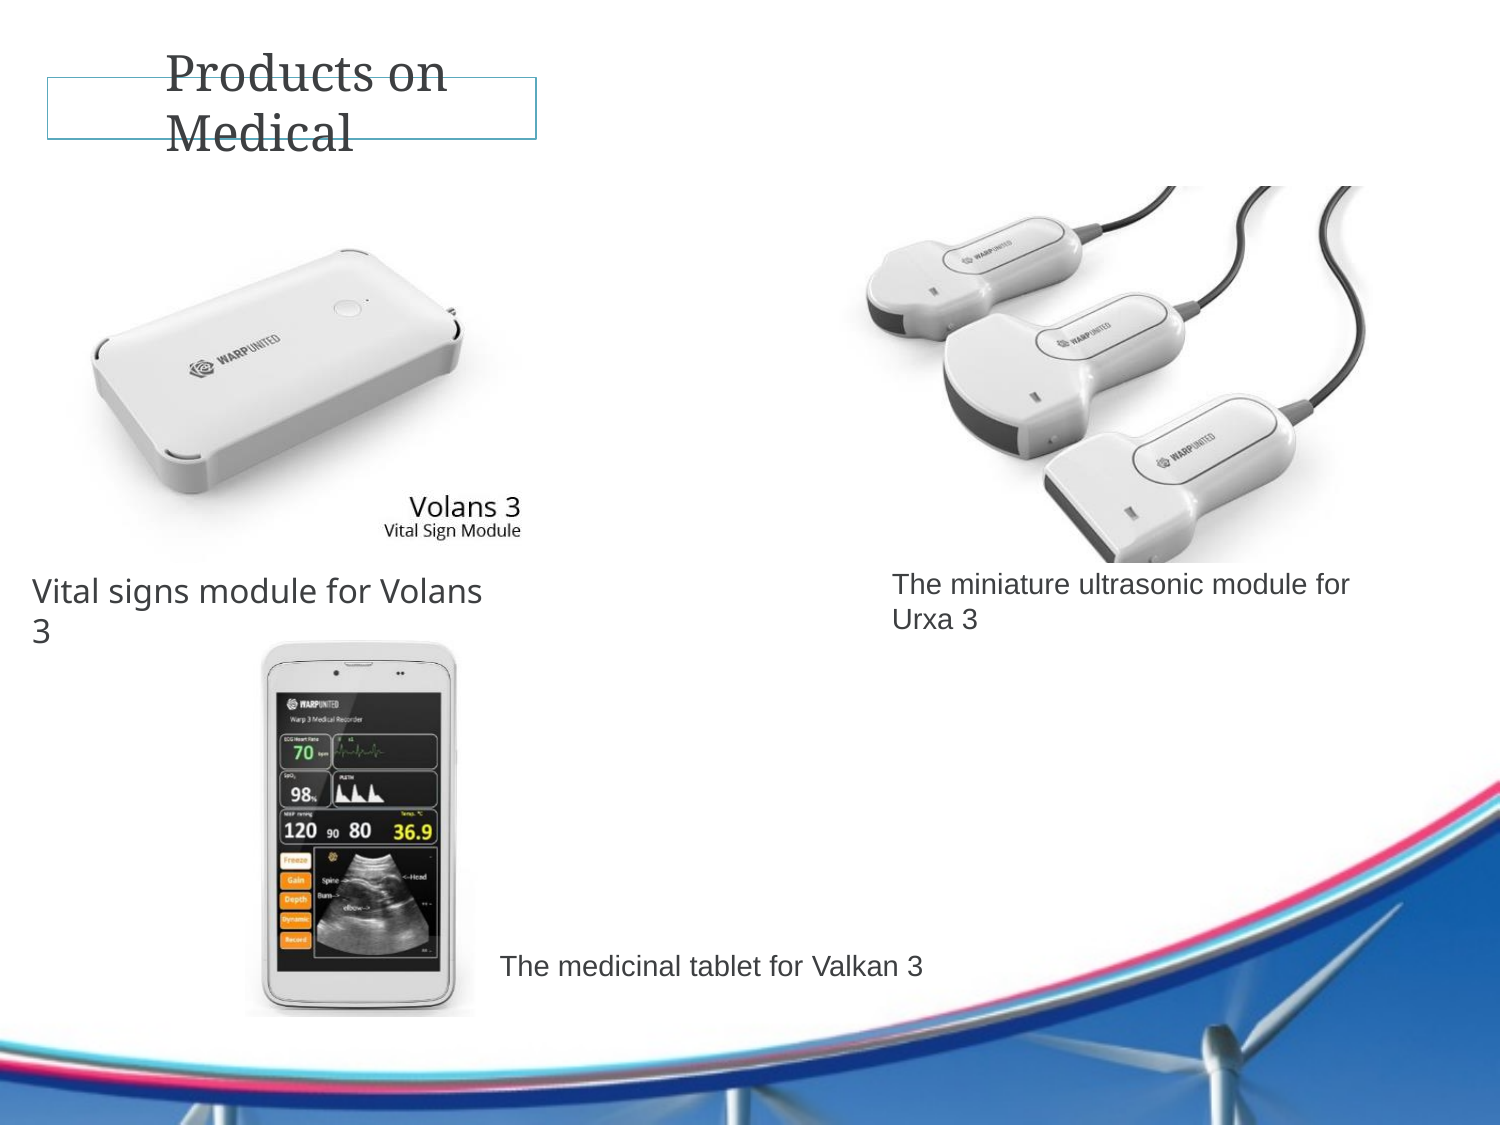

Products on Medical
Vital signs module for Volans 3
The miniature ultrasonic module for Urxa 3
The medicinal tablet for Valkan 3